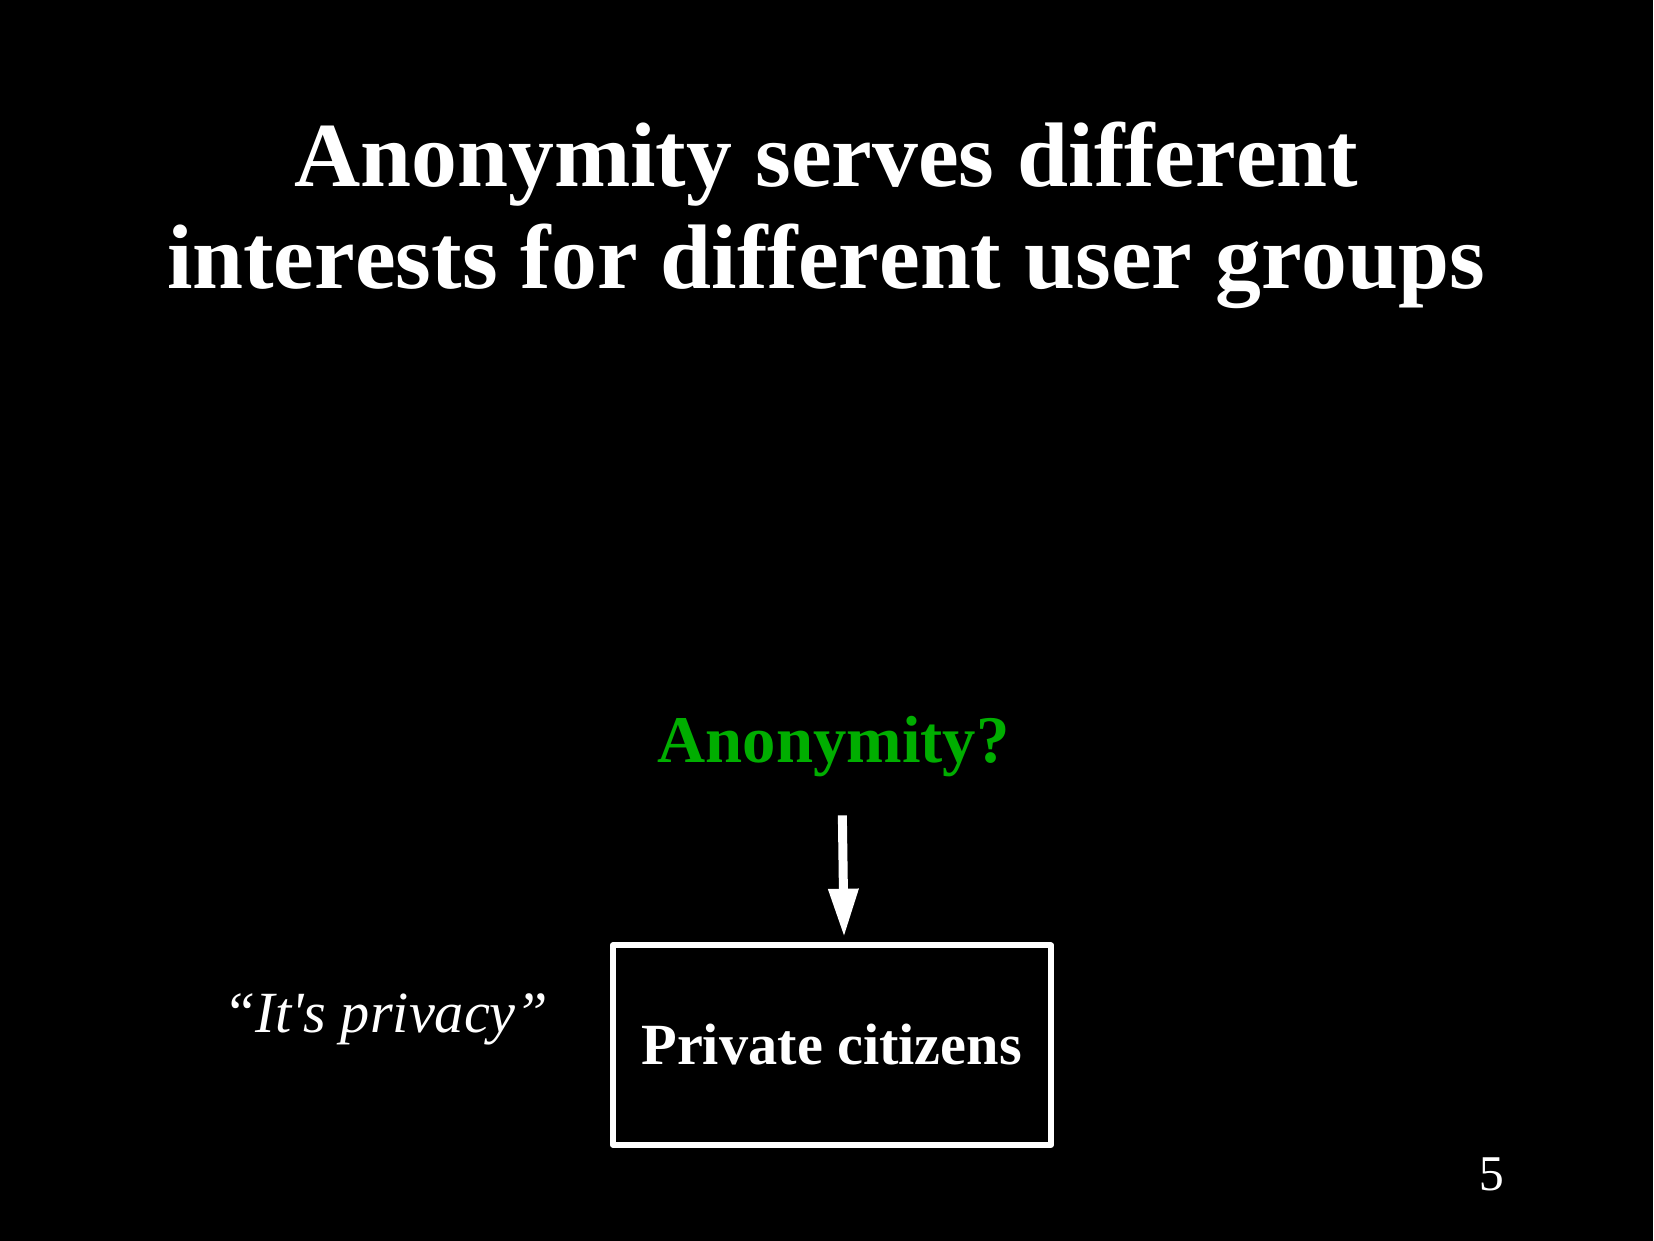

# Anonymity serves different interests for different user groups
Anonymity?
Private citizens
“It's privacy”